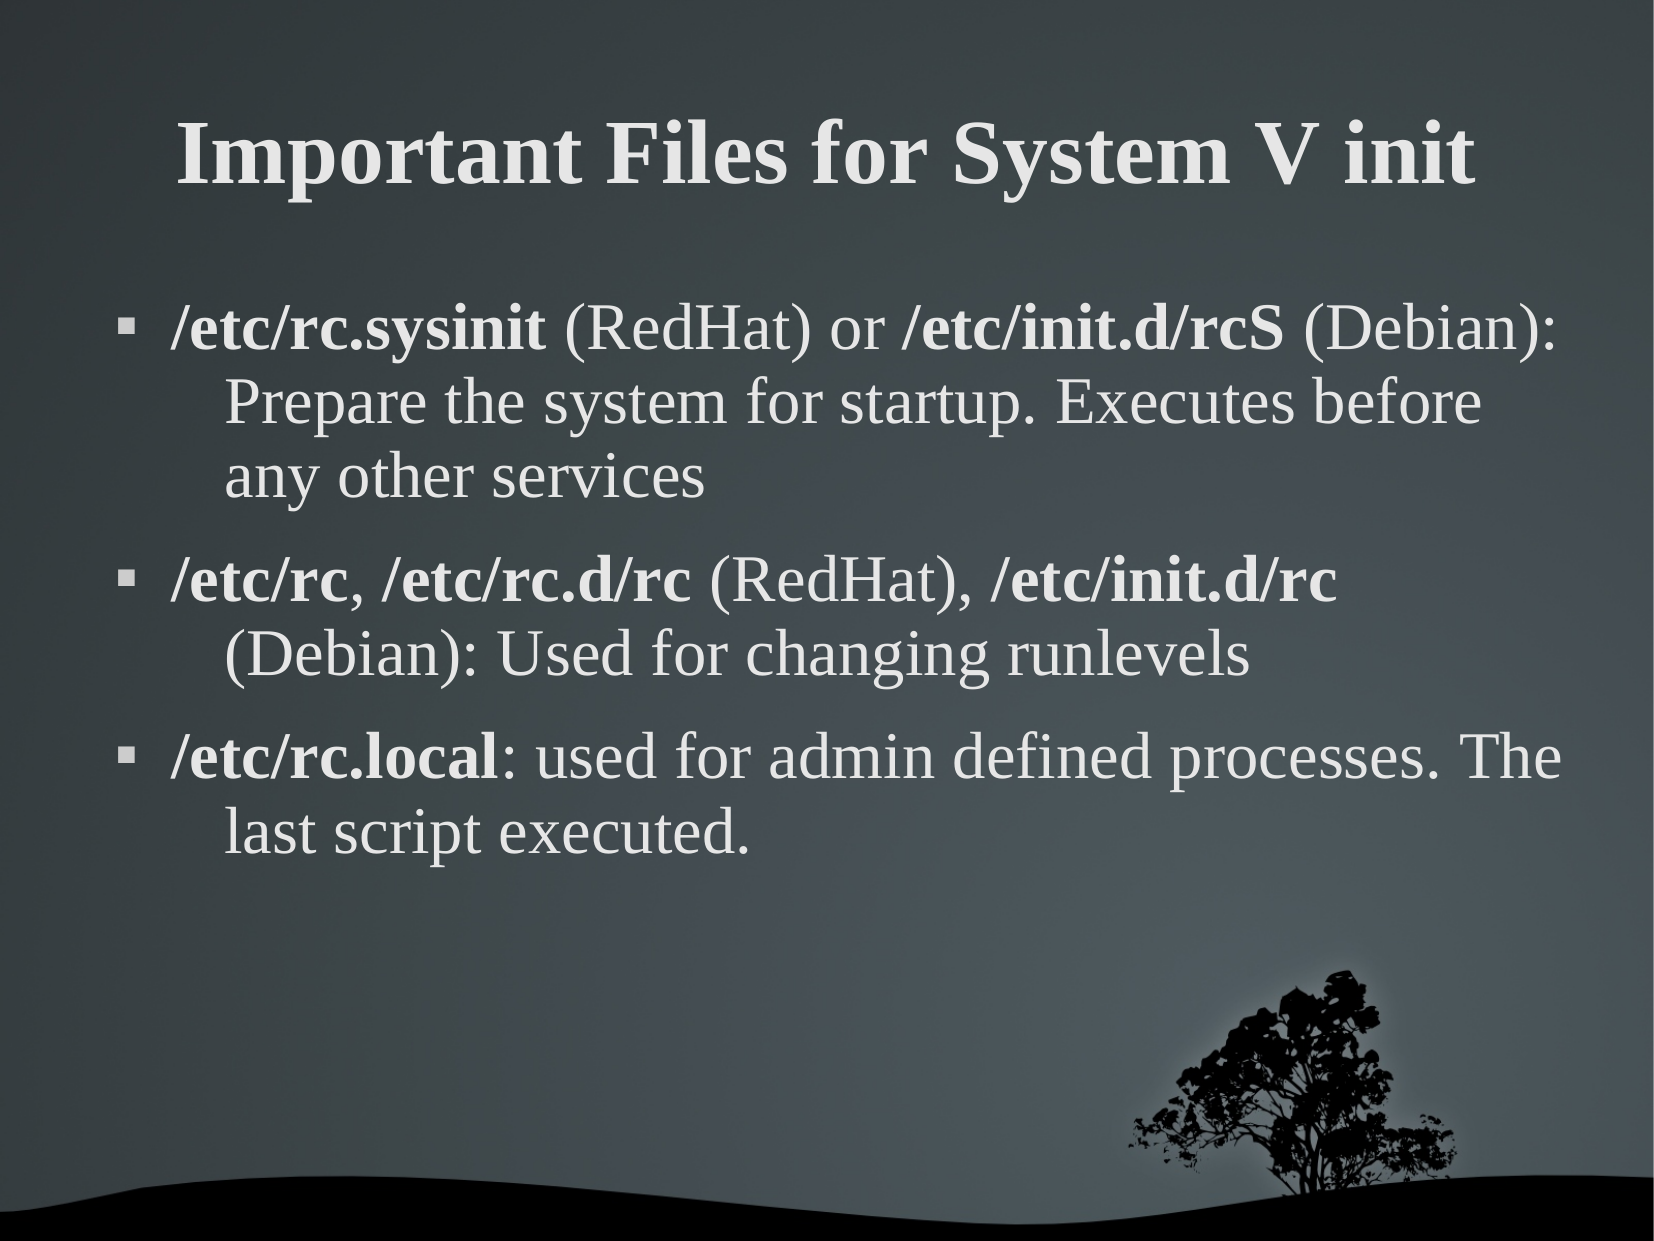

# Important Files for System V init
/etc/rc.sysinit (RedHat) or /etc/init.d/rcS (Debian):
Prepare the system for startup. Executes before any other services
/etc/rc, /etc/rc.d/rc (RedHat), /etc/init.d/rc (Debian): Used for changing runlevels
/etc/rc.local: used for admin defined processes. The last script executed.